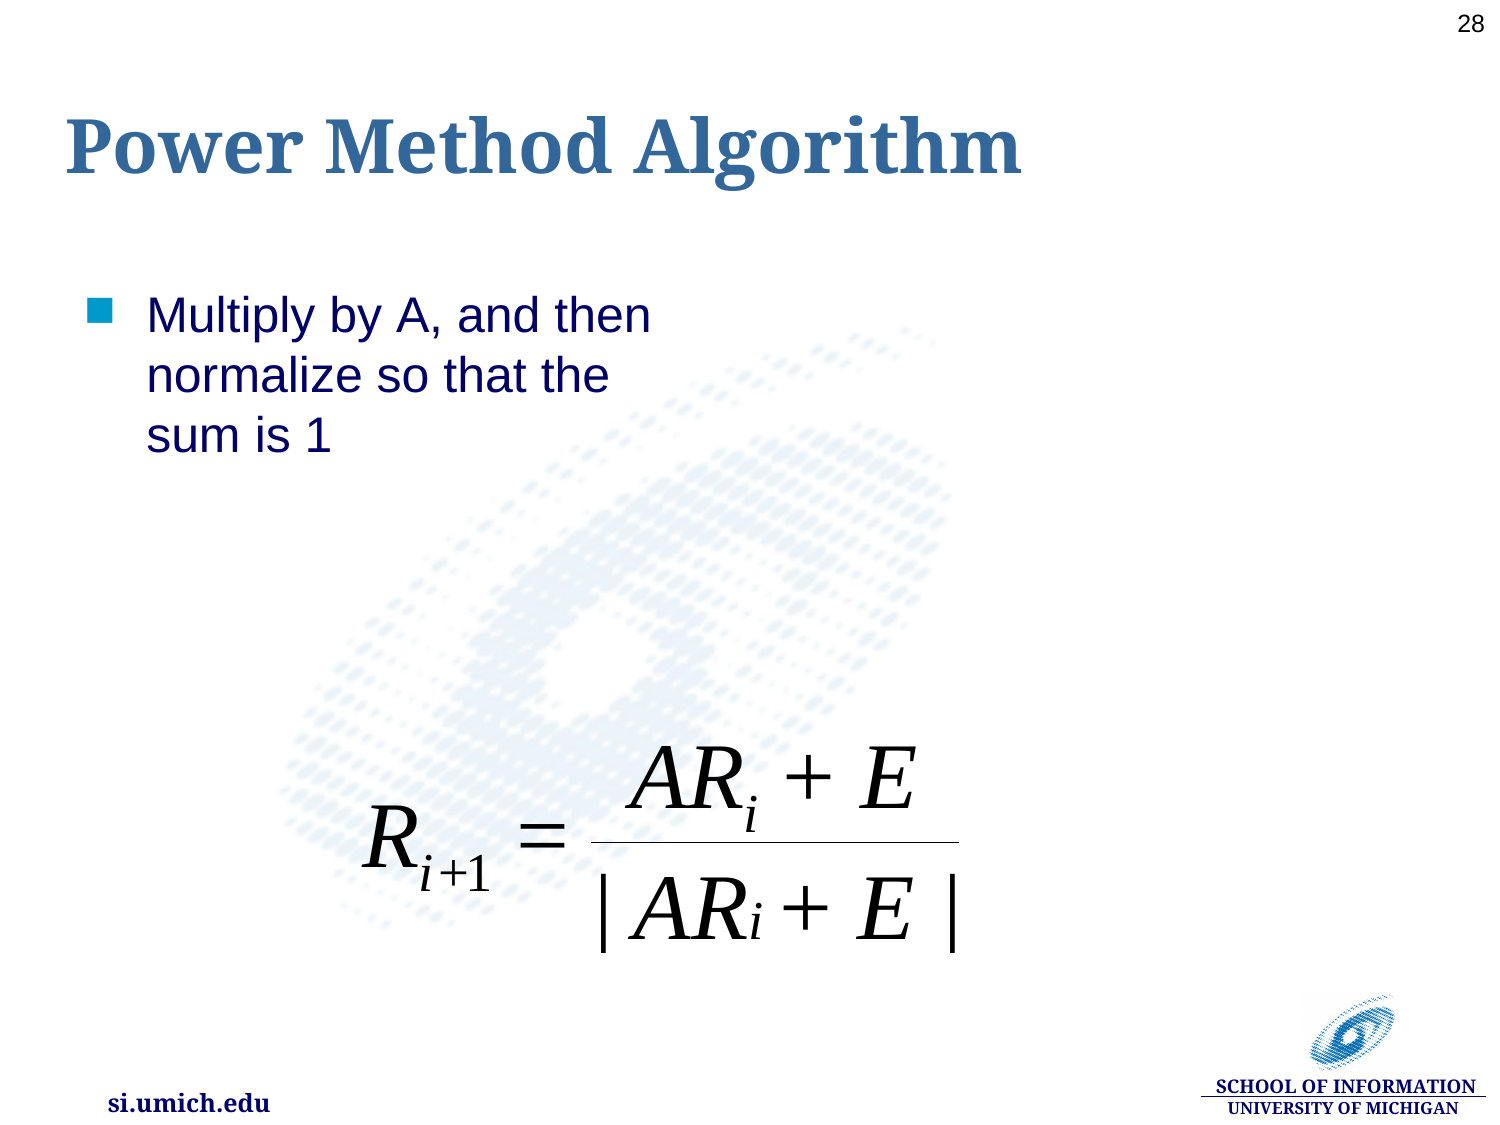

# Power Method Algorithm
Multiply by A, and then normalize so that the sum is 1